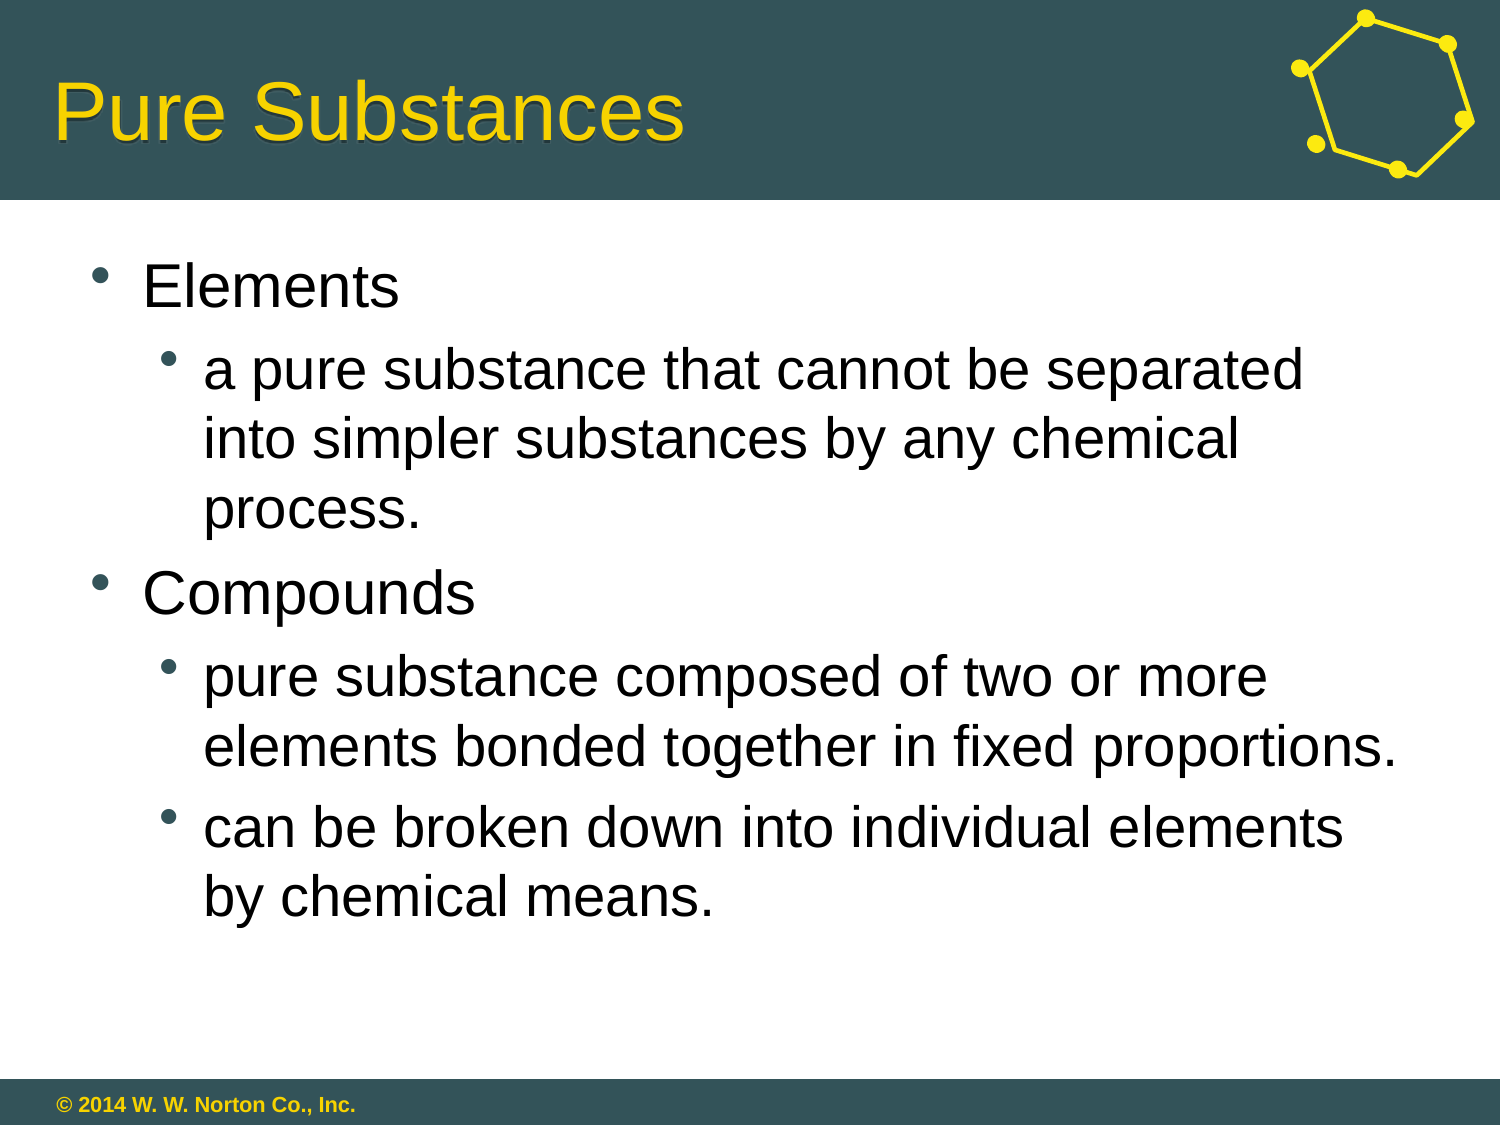

# Pure Substances
Elements
a pure substance that cannot be separated into simpler substances by any chemical process.
Compounds
pure substance composed of two or more elements bonded together in fixed proportions.
can be broken down into individual elements by chemical means.